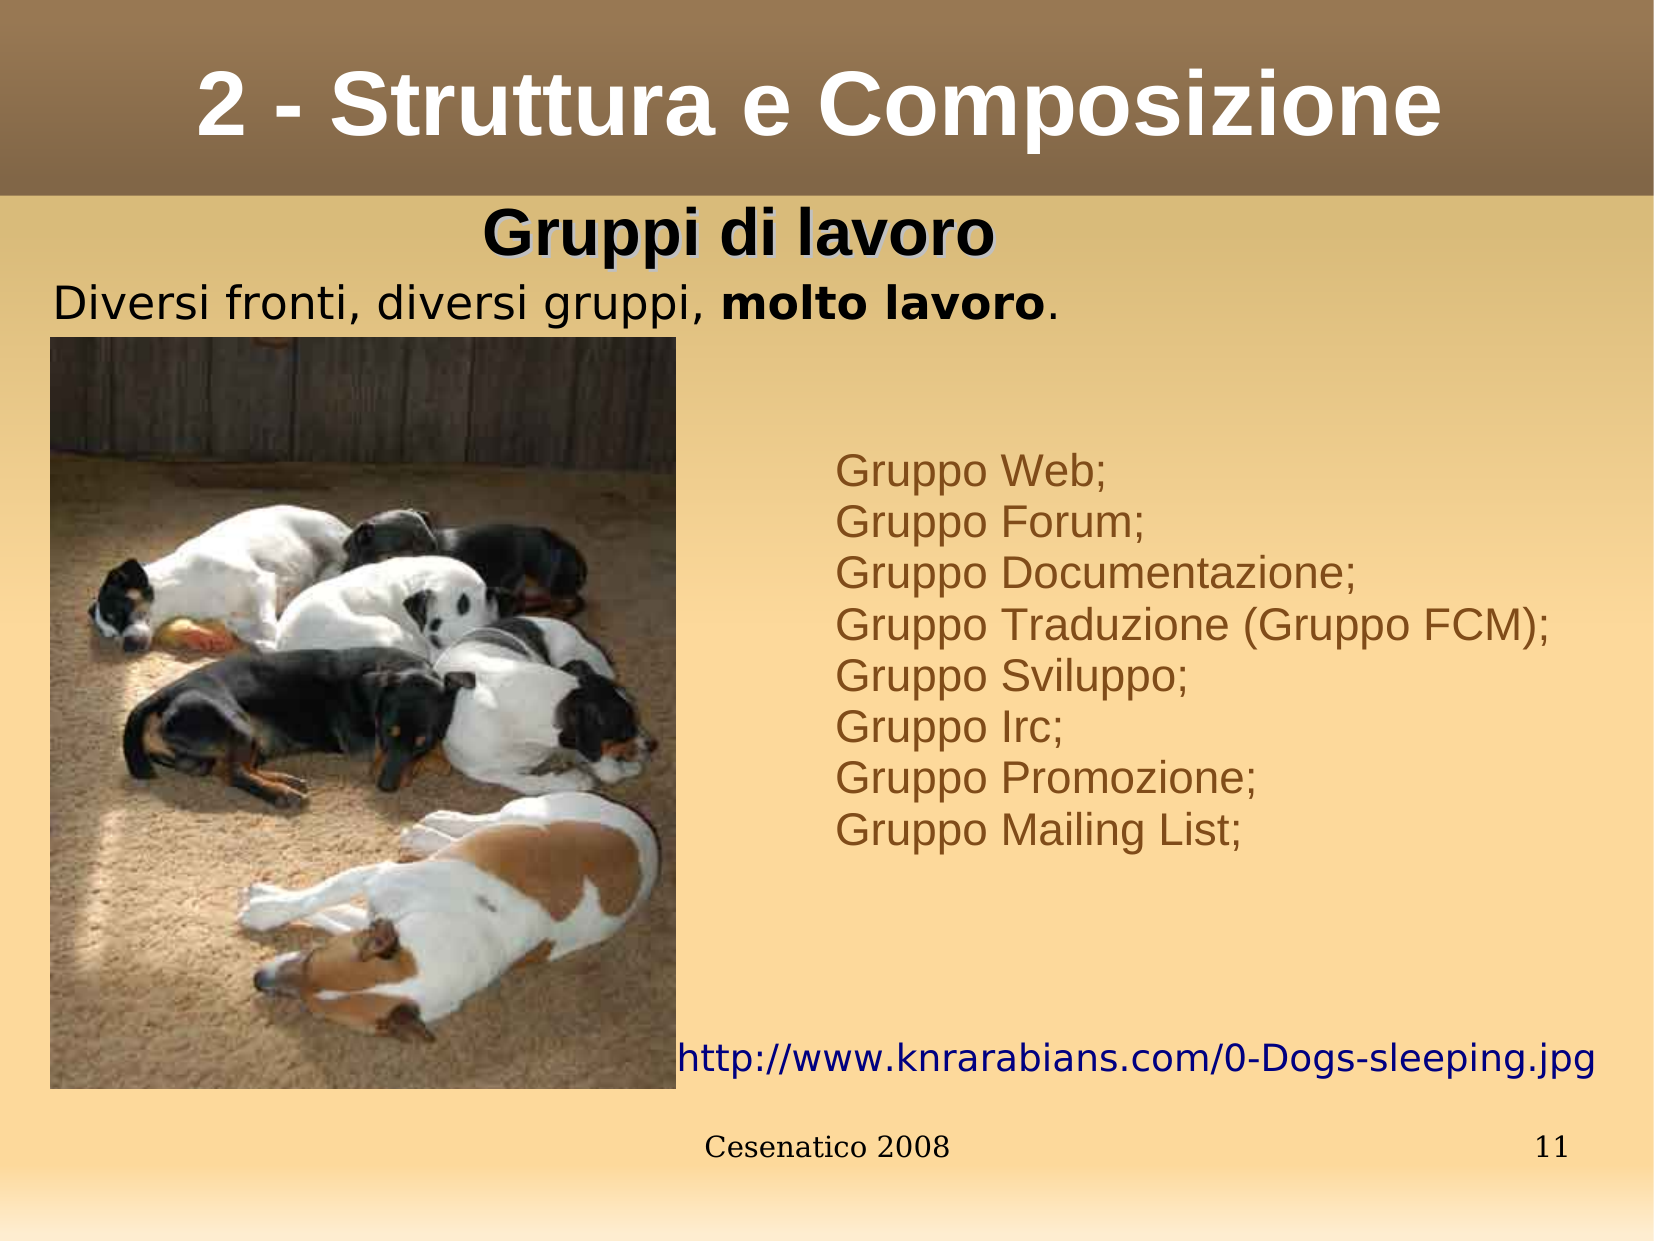

# 2 - Struttura e Composizione
Gruppi di lavoro
Diversi fronti, diversi gruppi, molto lavoro.
 Gruppo Web;
 Gruppo Forum;
 Gruppo Documentazione;
 Gruppo Traduzione (Gruppo FCM);
 Gruppo Sviluppo;
 Gruppo Irc;
 Gruppo Promozione;
 Gruppo Mailing List;
http://www.knrarabians.com/0-Dogs-sleeping.jpg
Cesenatico 2008
11